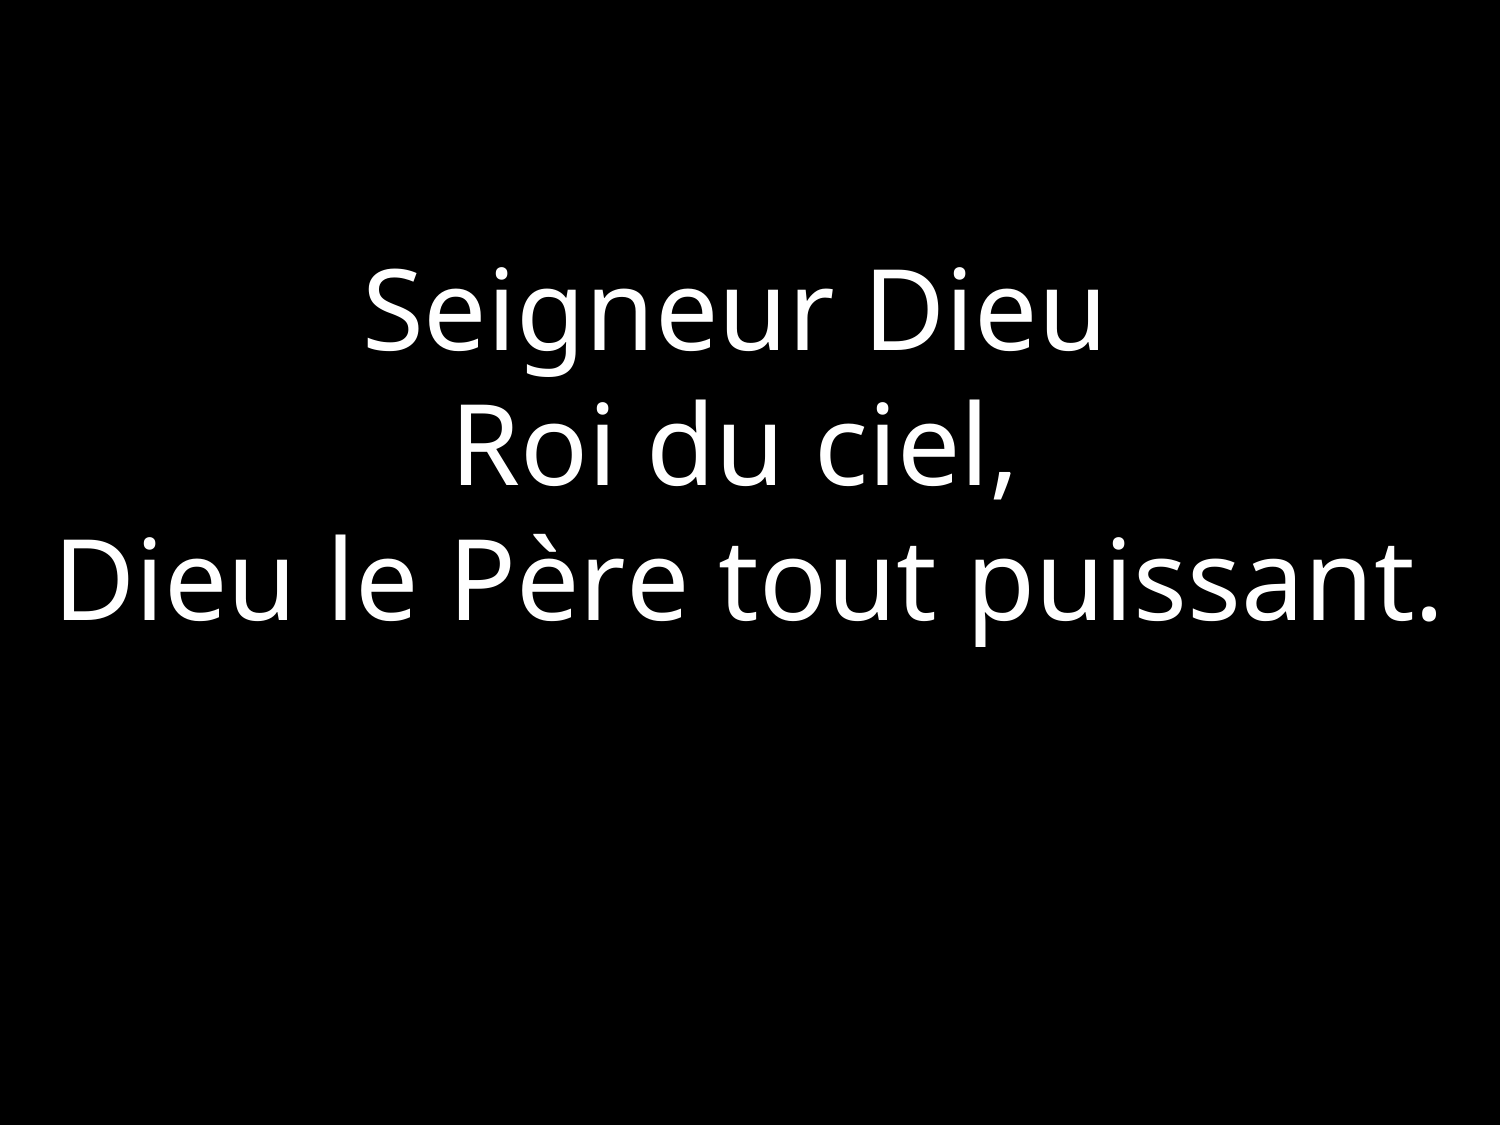

# Seigneur Dieu Roi du ciel, Dieu le Père tout puissant.